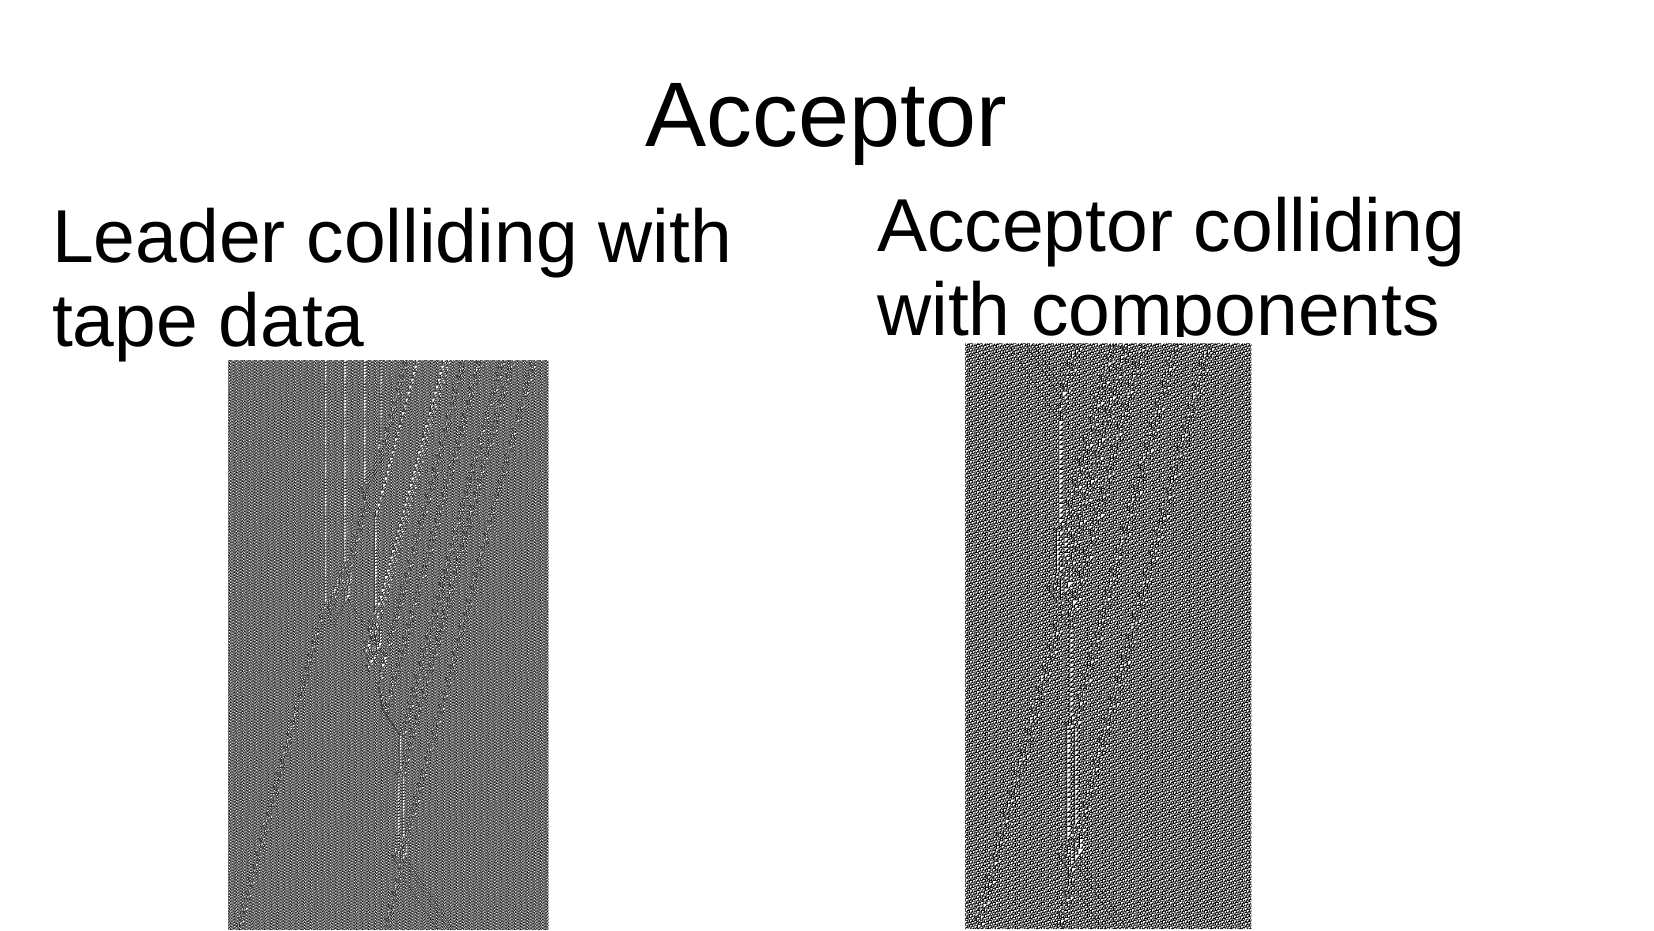

# Acceptor
Acceptor colliding with components
Leader colliding with tape data